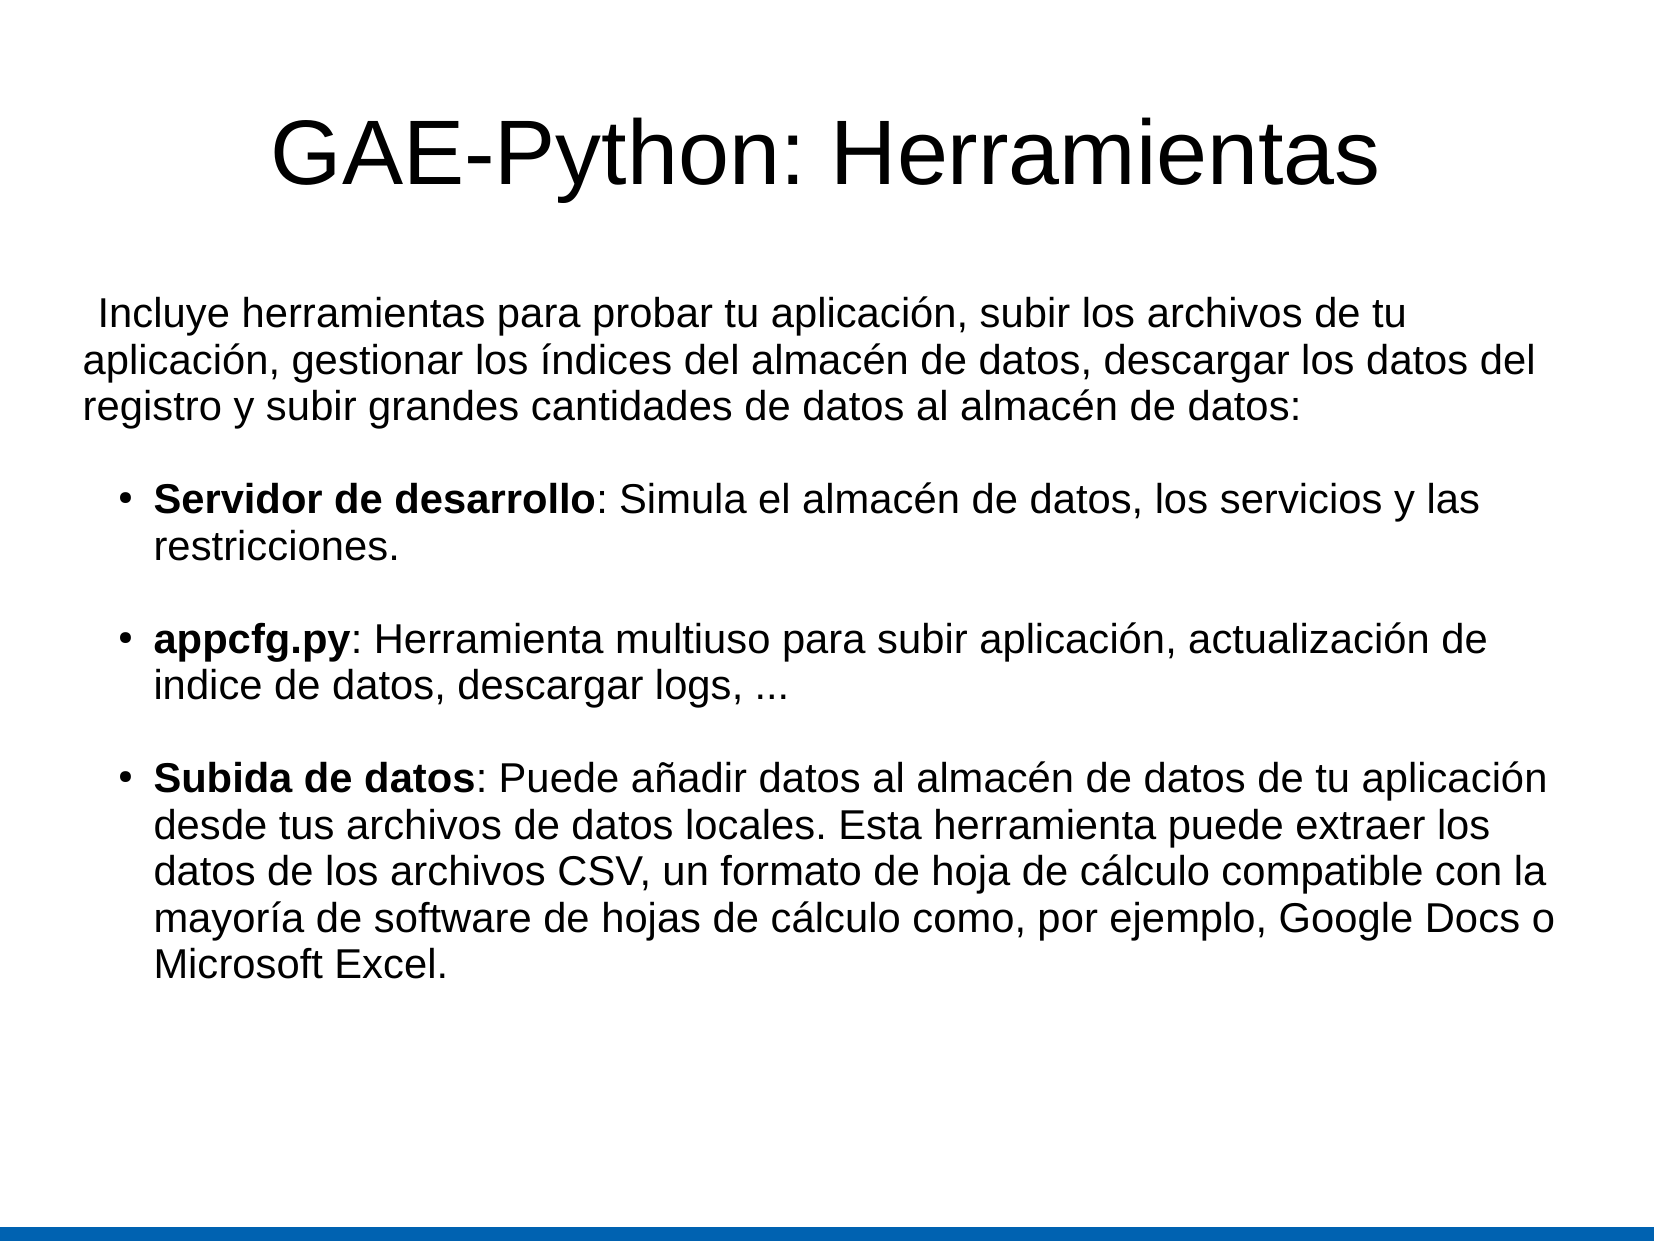

# GAE-Python: Herramientas
Incluye herramientas para probar tu aplicación, subir los archivos de tu aplicación, gestionar los índices del almacén de datos, descargar los datos del registro y subir grandes cantidades de datos al almacén de datos:
Servidor de desarrollo: Simula el almacén de datos, los servicios y las restricciones.
appcfg.py: Herramienta multiuso para subir aplicación, actualización de indice de datos, descargar logs, ...
Subida de datos: Puede añadir datos al almacén de datos de tu aplicación desde tus archivos de datos locales. Esta herramienta puede extraer los datos de los archivos CSV, un formato de hoja de cálculo compatible con la mayoría de software de hojas de cálculo como, por ejemplo, Google Docs o Microsoft Excel.